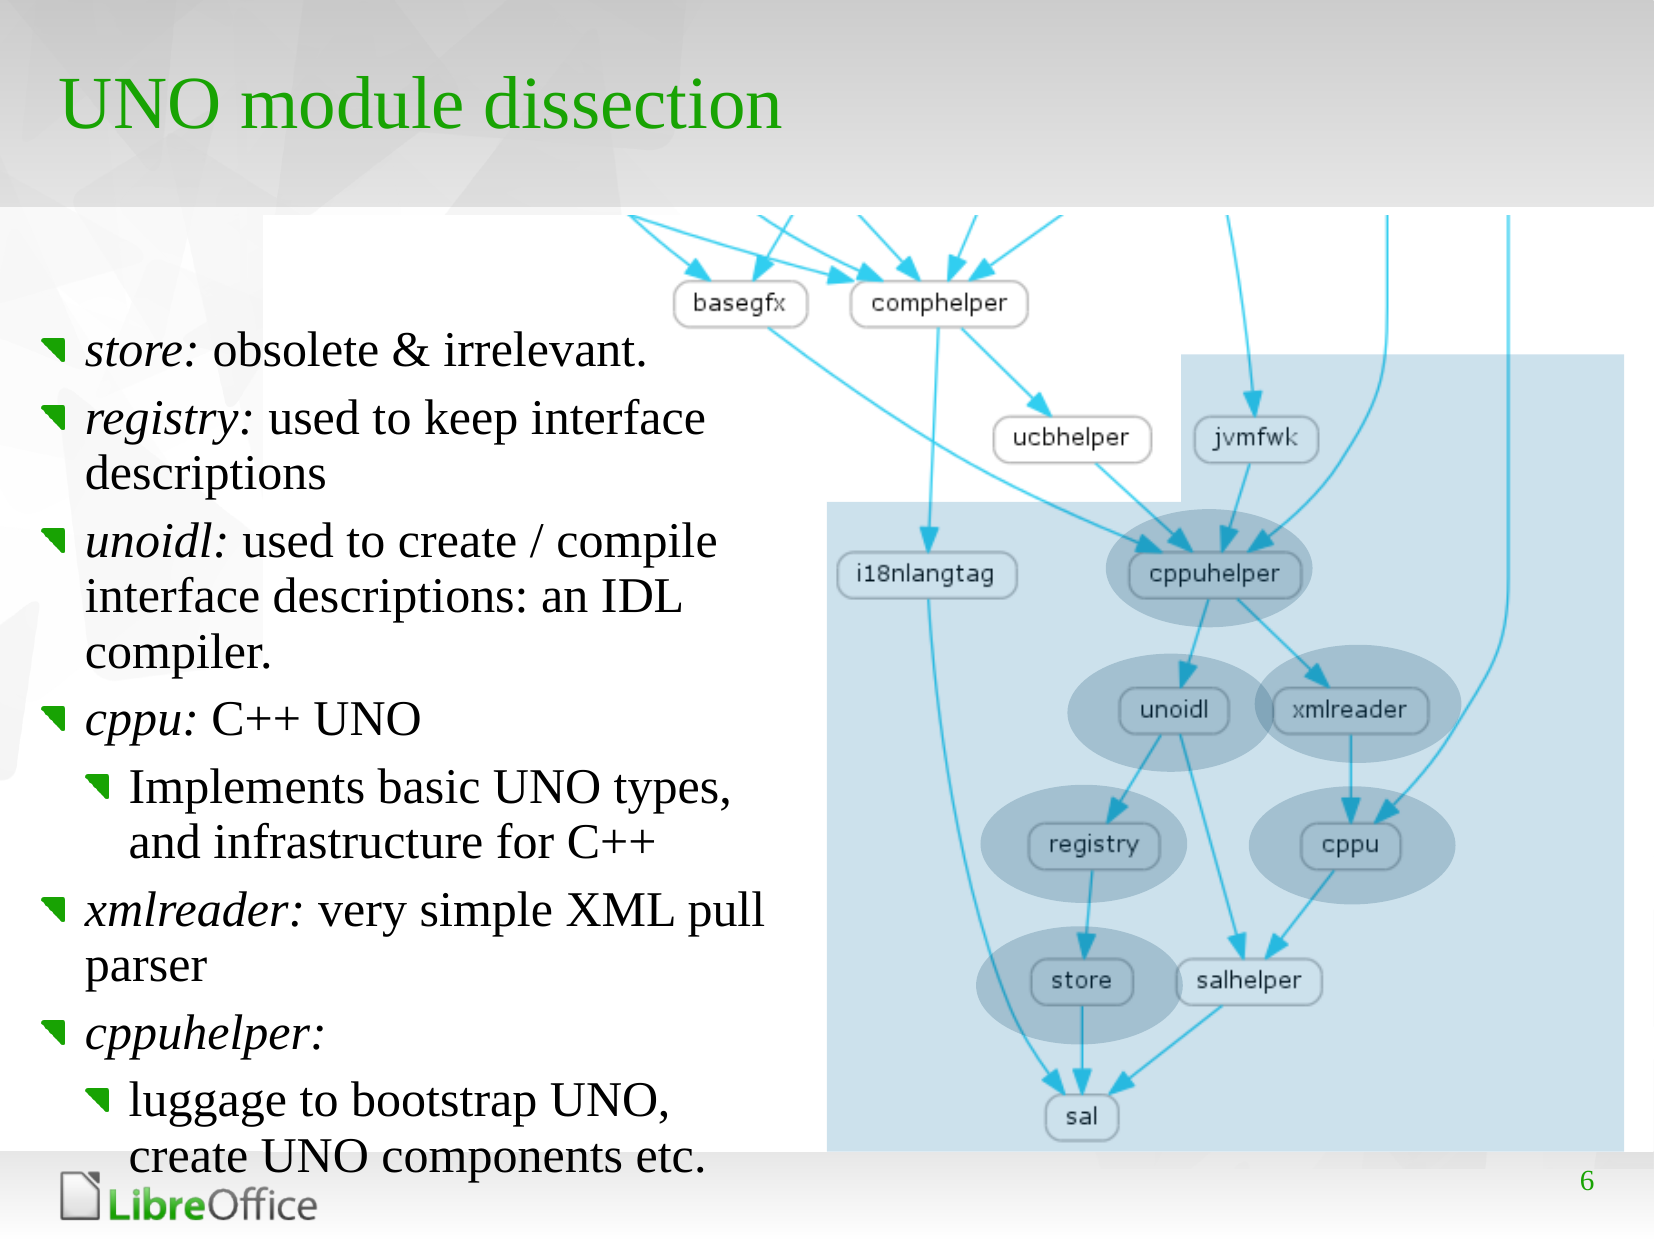

# UNO module dissection
store: obsolete & irrelevant.
registry: used to keep interface descriptions
unoidl: used to create / compile interface descriptions: an IDL compiler.
cppu: C++ UNO
Implements basic UNO types, and infrastructure for C++
xmlreader: very simple XML pull parser
cppuhelper:
luggage to bootstrap UNO, create UNO components etc.
6